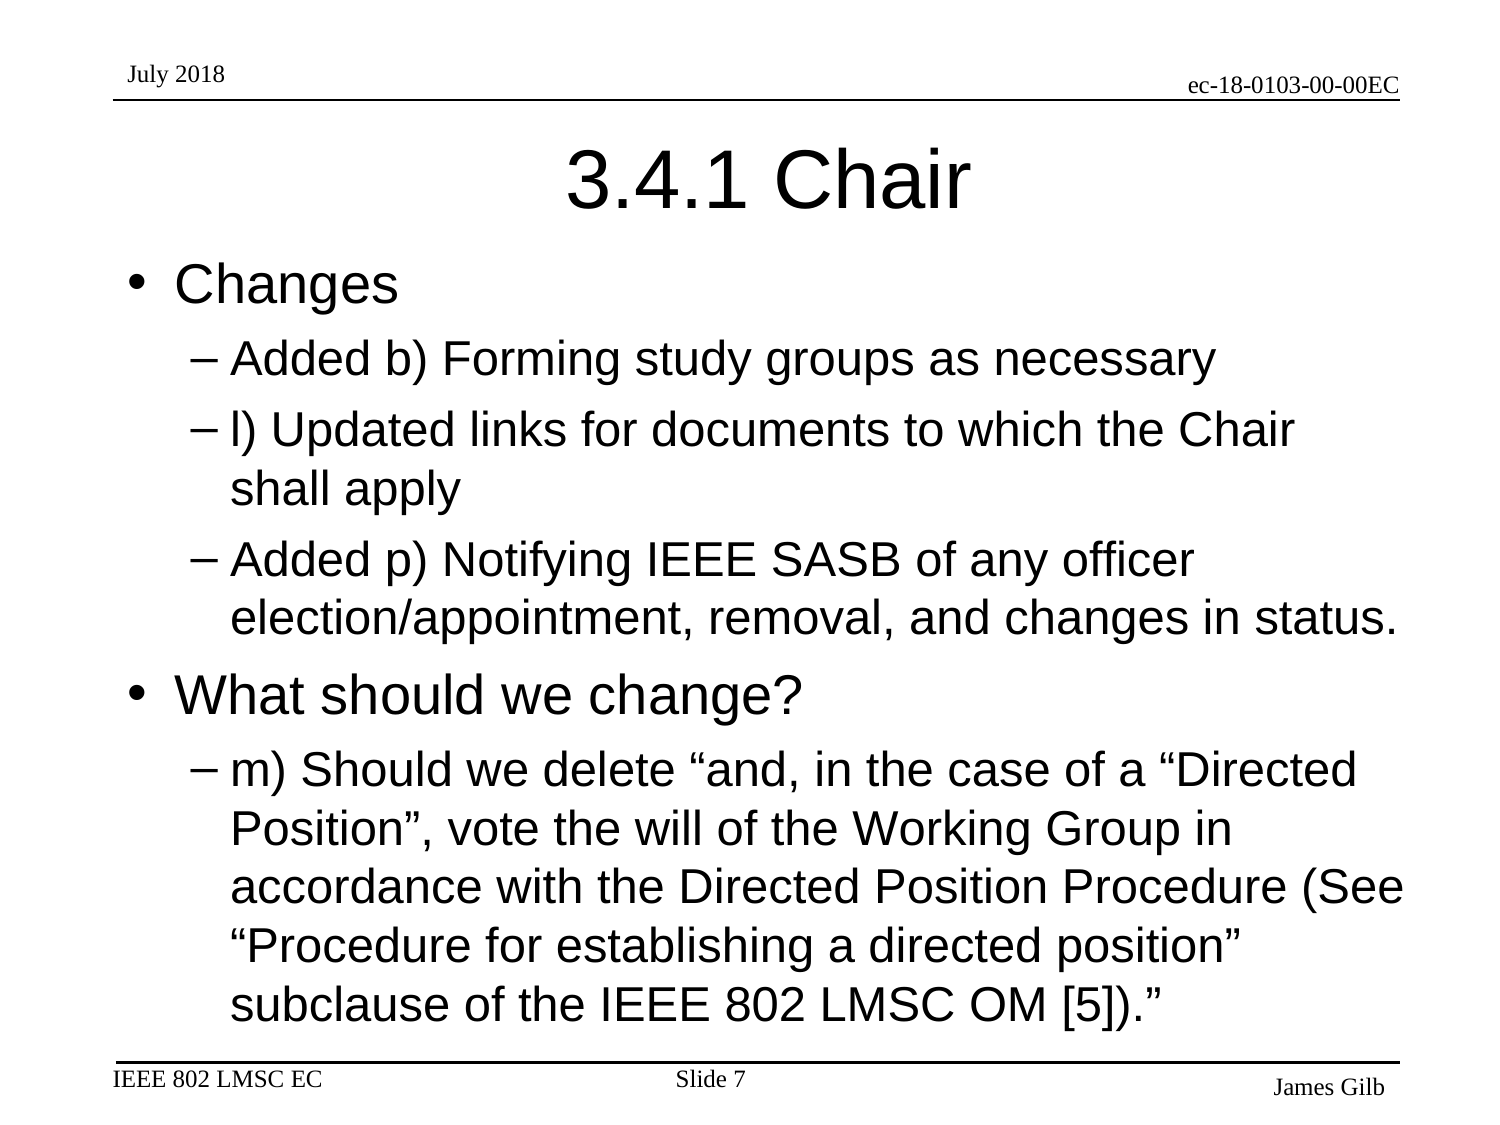

# 3.4.1 Chair
Changes
Added b) Forming study groups as necessary
l) Updated links for documents to which the Chair shall apply
Added p) Notifying IEEE SASB of any officer election/appointment, removal, and changes in status.
What should we change?
m) Should we delete “and, in the case of a “Directed Position”, vote the will of the Working Group in accordance with the Directed Position Procedure (See “Procedure for establishing a directed position” subclause of the IEEE 802 LMSC OM [5]).”
7